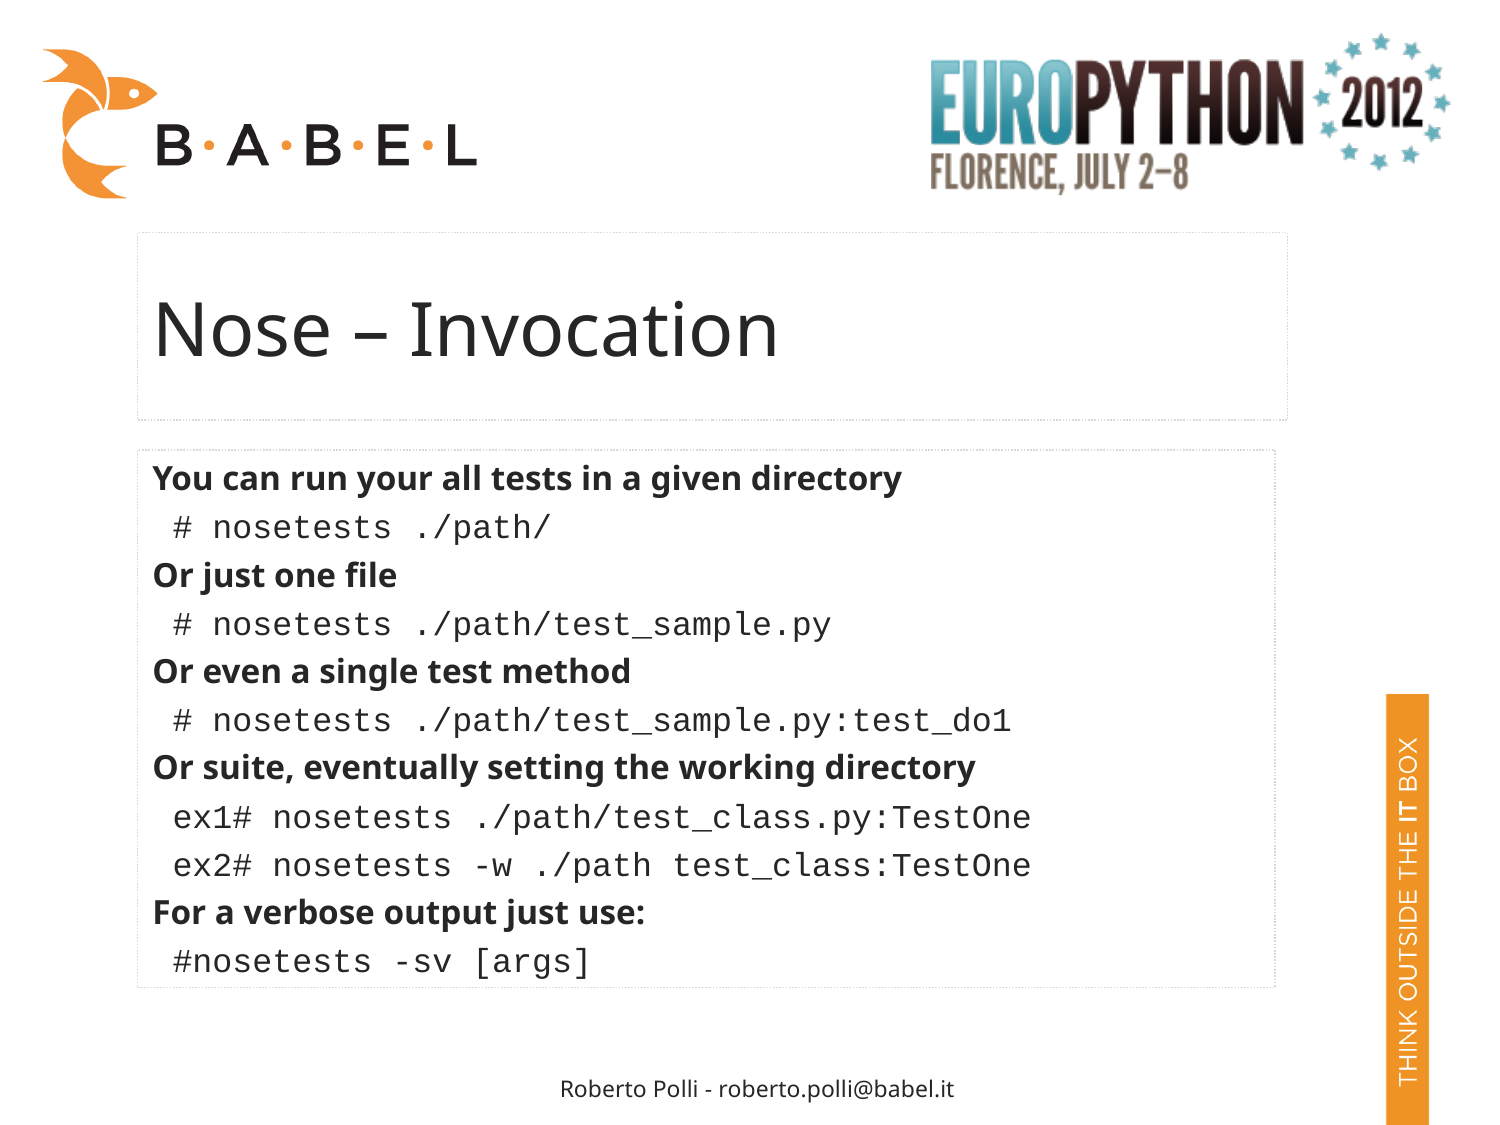

# Nose – Invocation
You can run your all tests in a given directory
 # nosetests ./path/
Or just one file
 # nosetests ./path/test_sample.py
Or even a single test method
 # nosetests ./path/test_sample.py:test_do1
Or suite, eventually setting the working directory
 ex1# nosetests ./path/test_class.py:TestOne
 ex2# nosetests -w ./path test_class:TestOne
For a verbose output just use:
 #nosetests -sv [args]